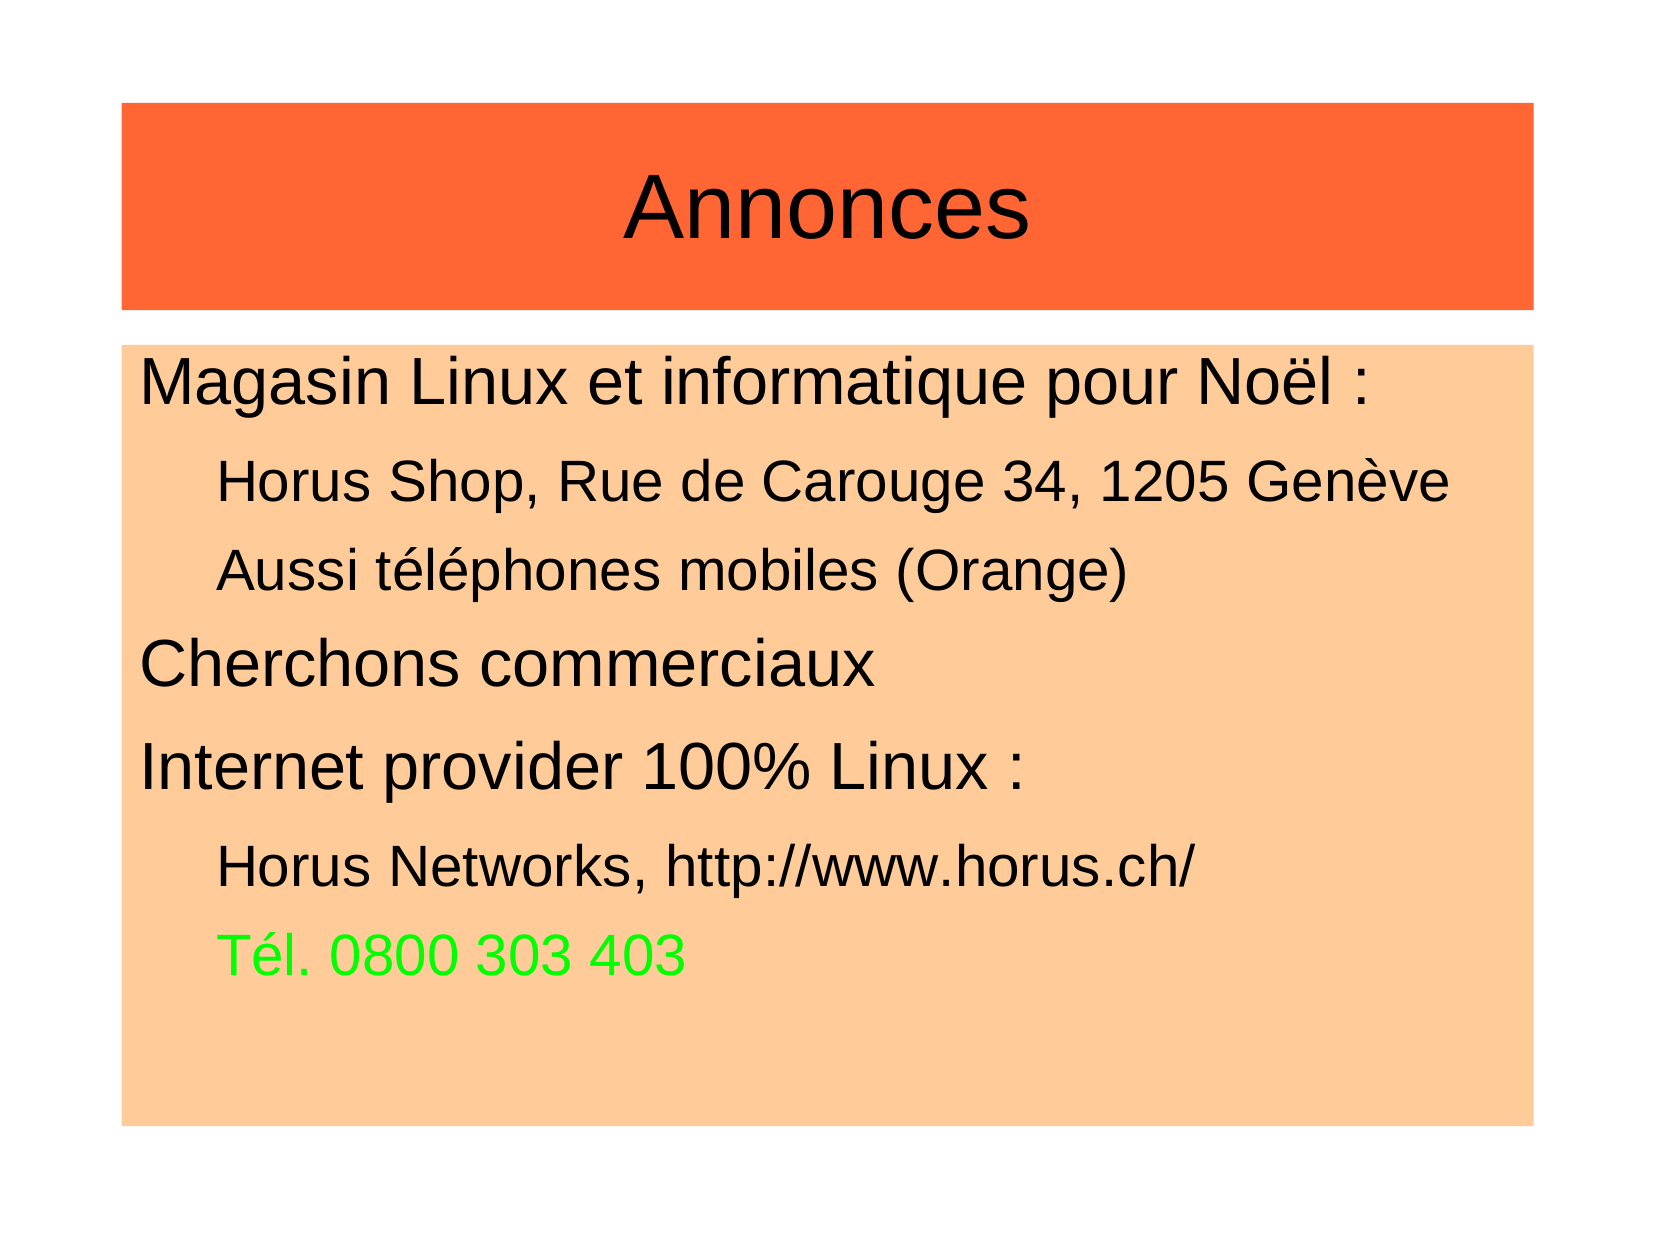

# Annonces
Magasin Linux et informatique pour Noël :
Horus Shop, Rue de Carouge 34, 1205 Genève
Aussi téléphones mobiles (Orange)
Cherchons commerciaux
Internet provider 100% Linux :
Horus Networks, http://www.horus.ch/
Tél. 0800 303 403